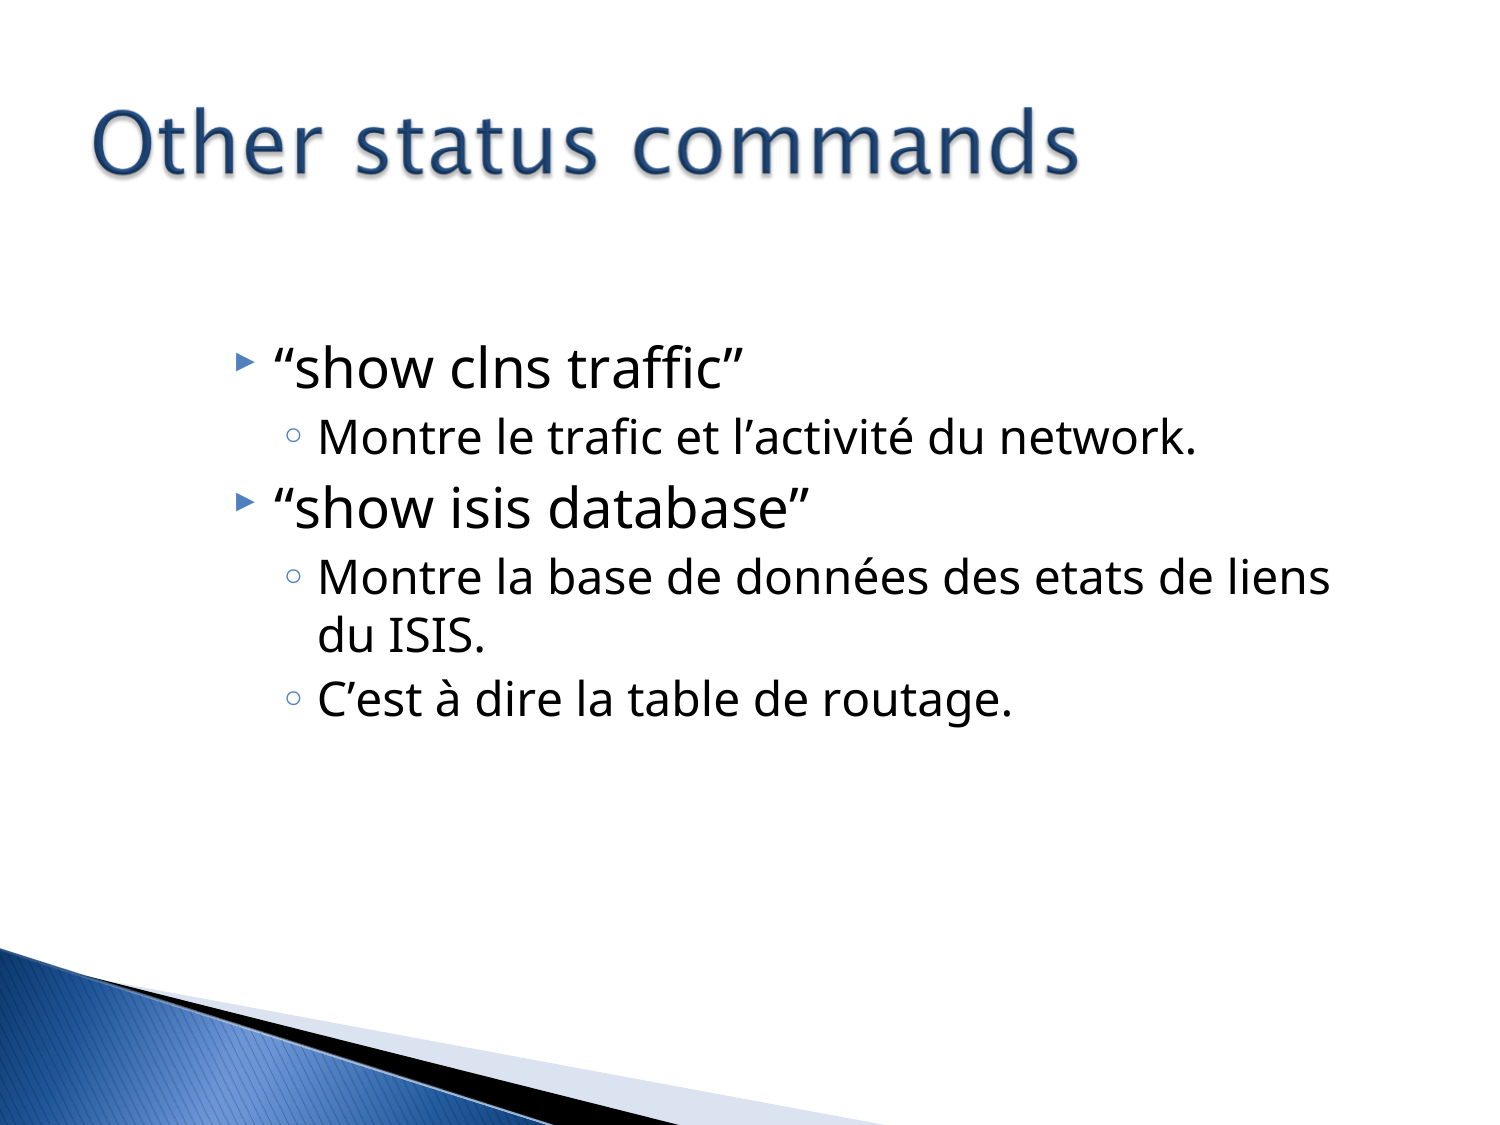

# “show clns traffic”
Montre le trafic et l’activité du network.
“show isis database”
Montre la base de données des etats de liens du ISIS.
C’est à dire la table de routage.